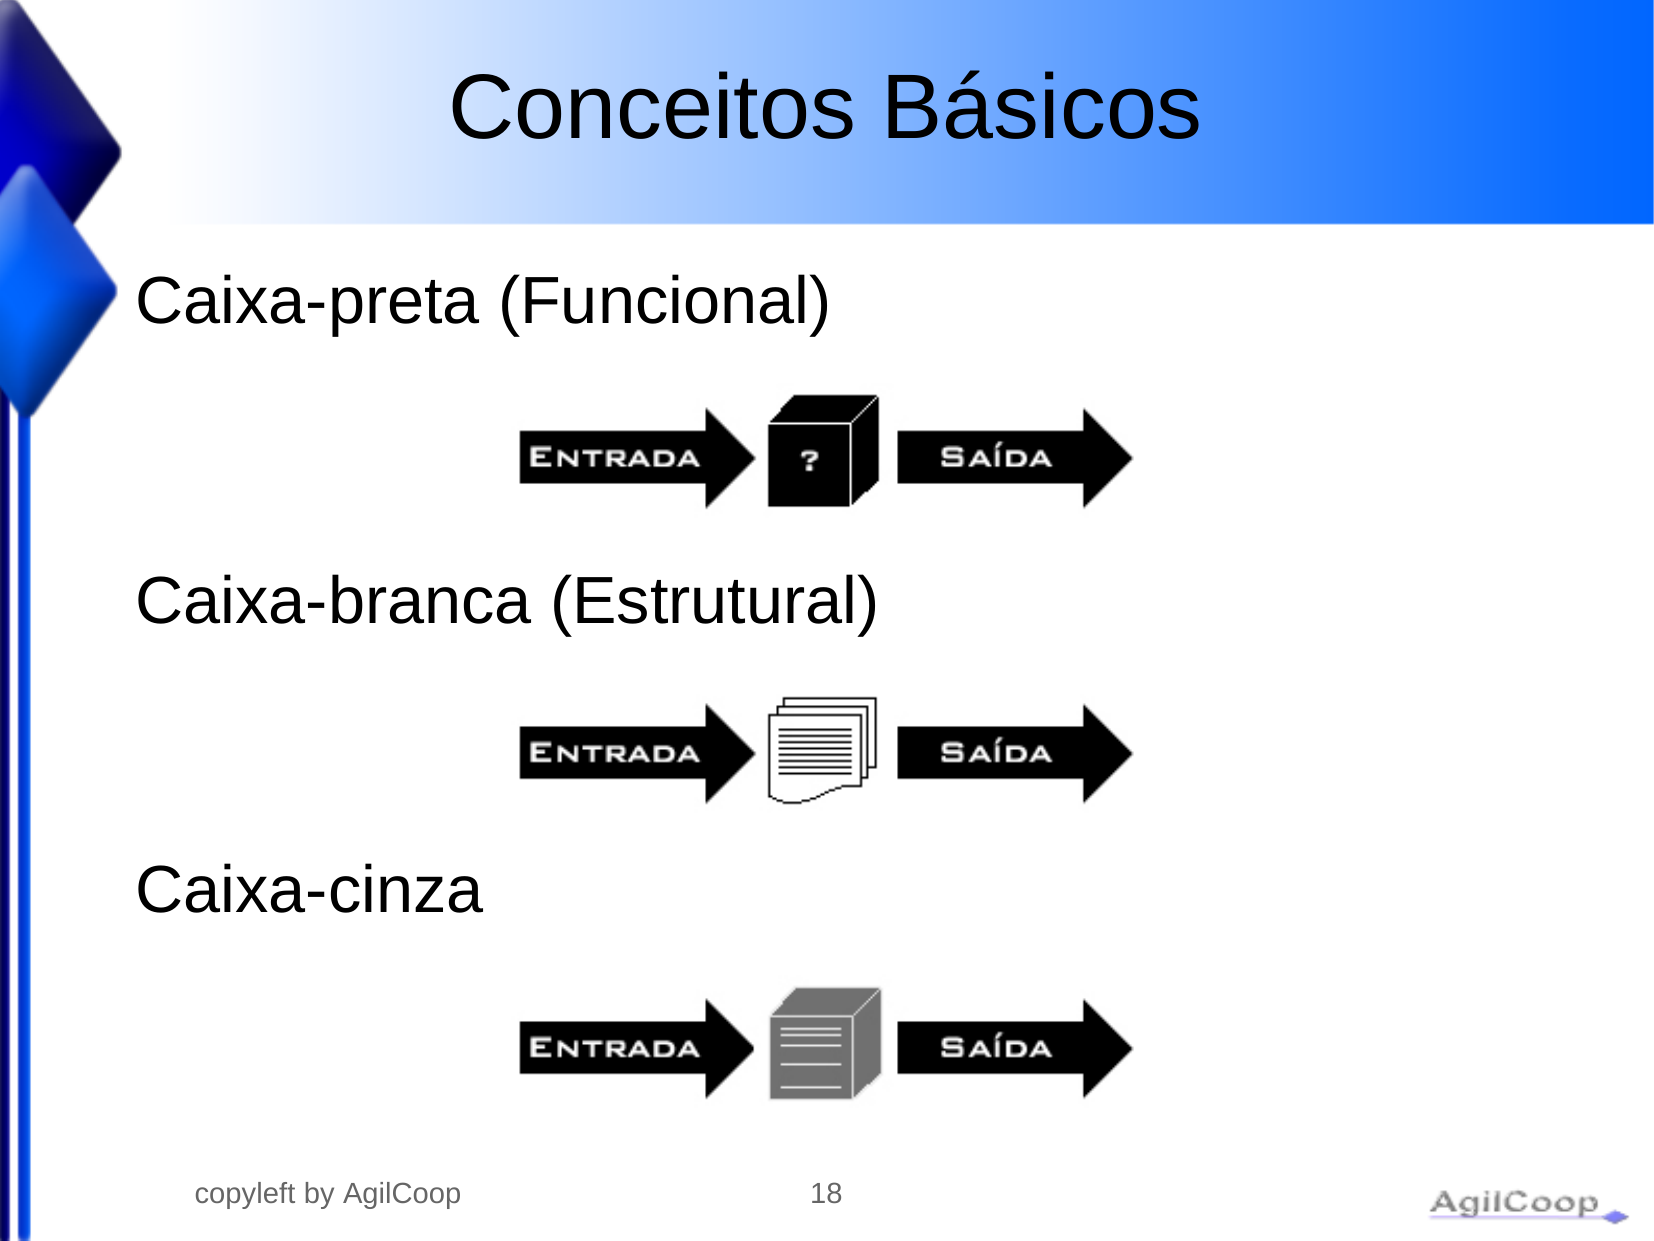

# Conceitos Básicos
Caixa-preta (Funcional)
Caixa-branca (Estrutural)
Caixa-cinza
copyleft by AgilCoop
18